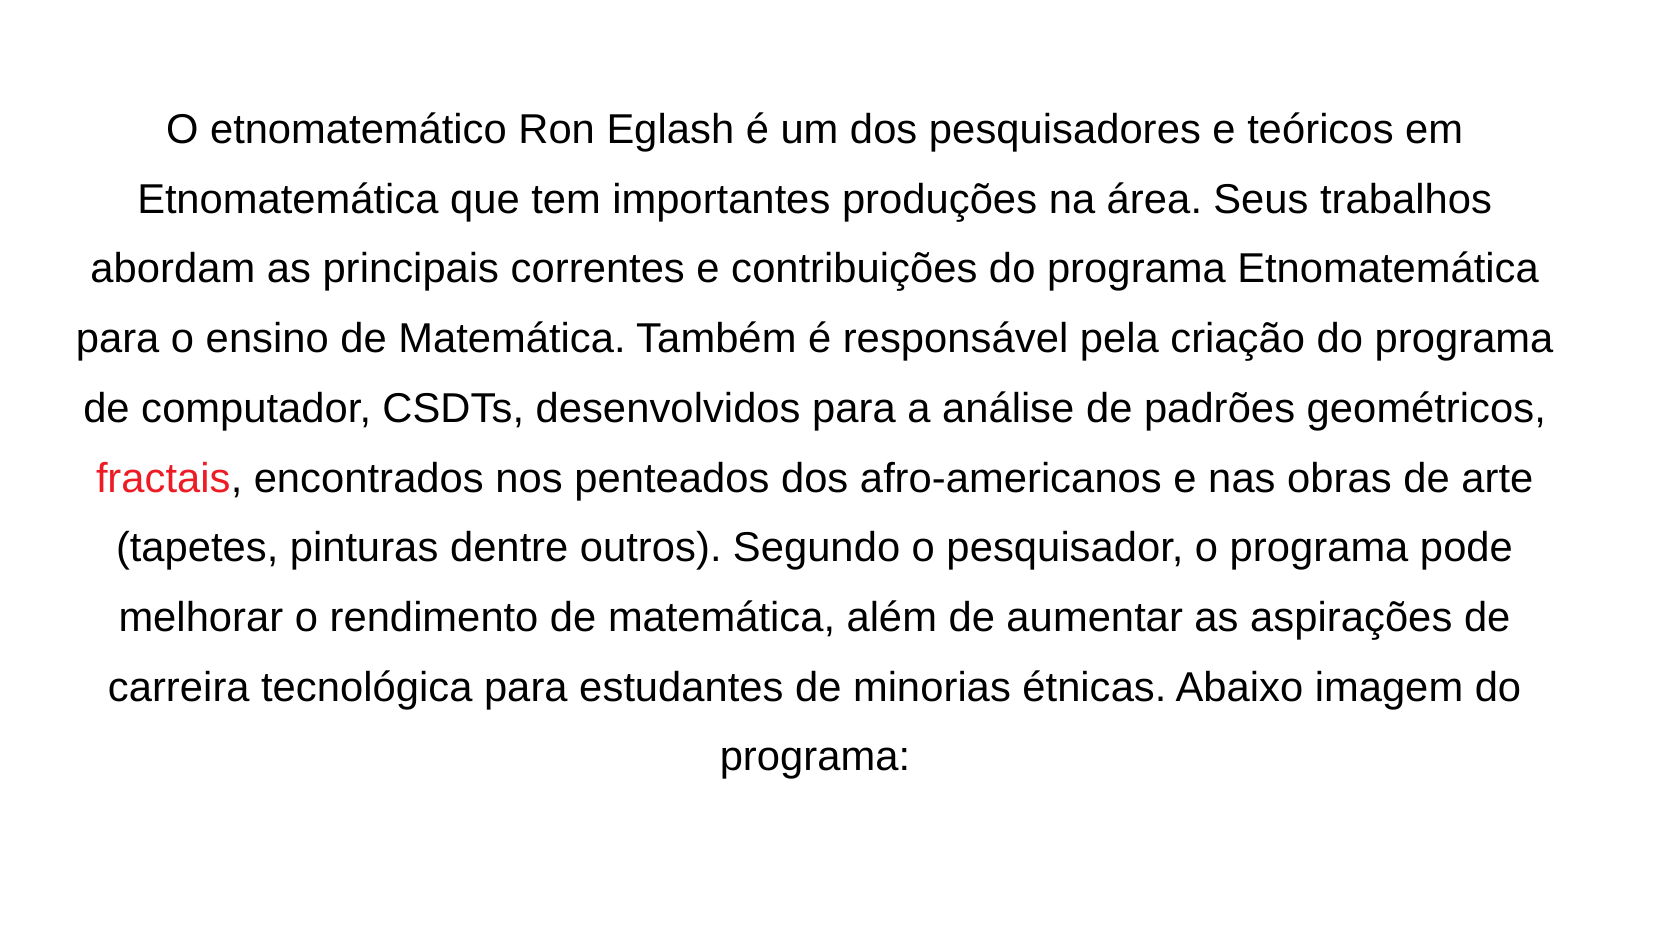

# O etnomatemático Ron Eglash é um dos pesquisadores e teóricos em Etnomatemática que tem importantes produções na área. Seus trabalhos abordam as principais correntes e contribuições do programa Etnomatemática para o ensino de Matemática. Também é responsável pela criação do programa de computador, CSDTs, desenvolvidos para a análise de padrões geométricos, fractais, encontrados nos penteados dos afro-americanos e nas obras de arte (tapetes, pinturas dentre outros). Segundo o pesquisador, o programa pode melhorar o rendimento de matemática, além de aumentar as aspirações de carreira tecnológica para estudantes de minorias étnicas. Abaixo imagem do programa: